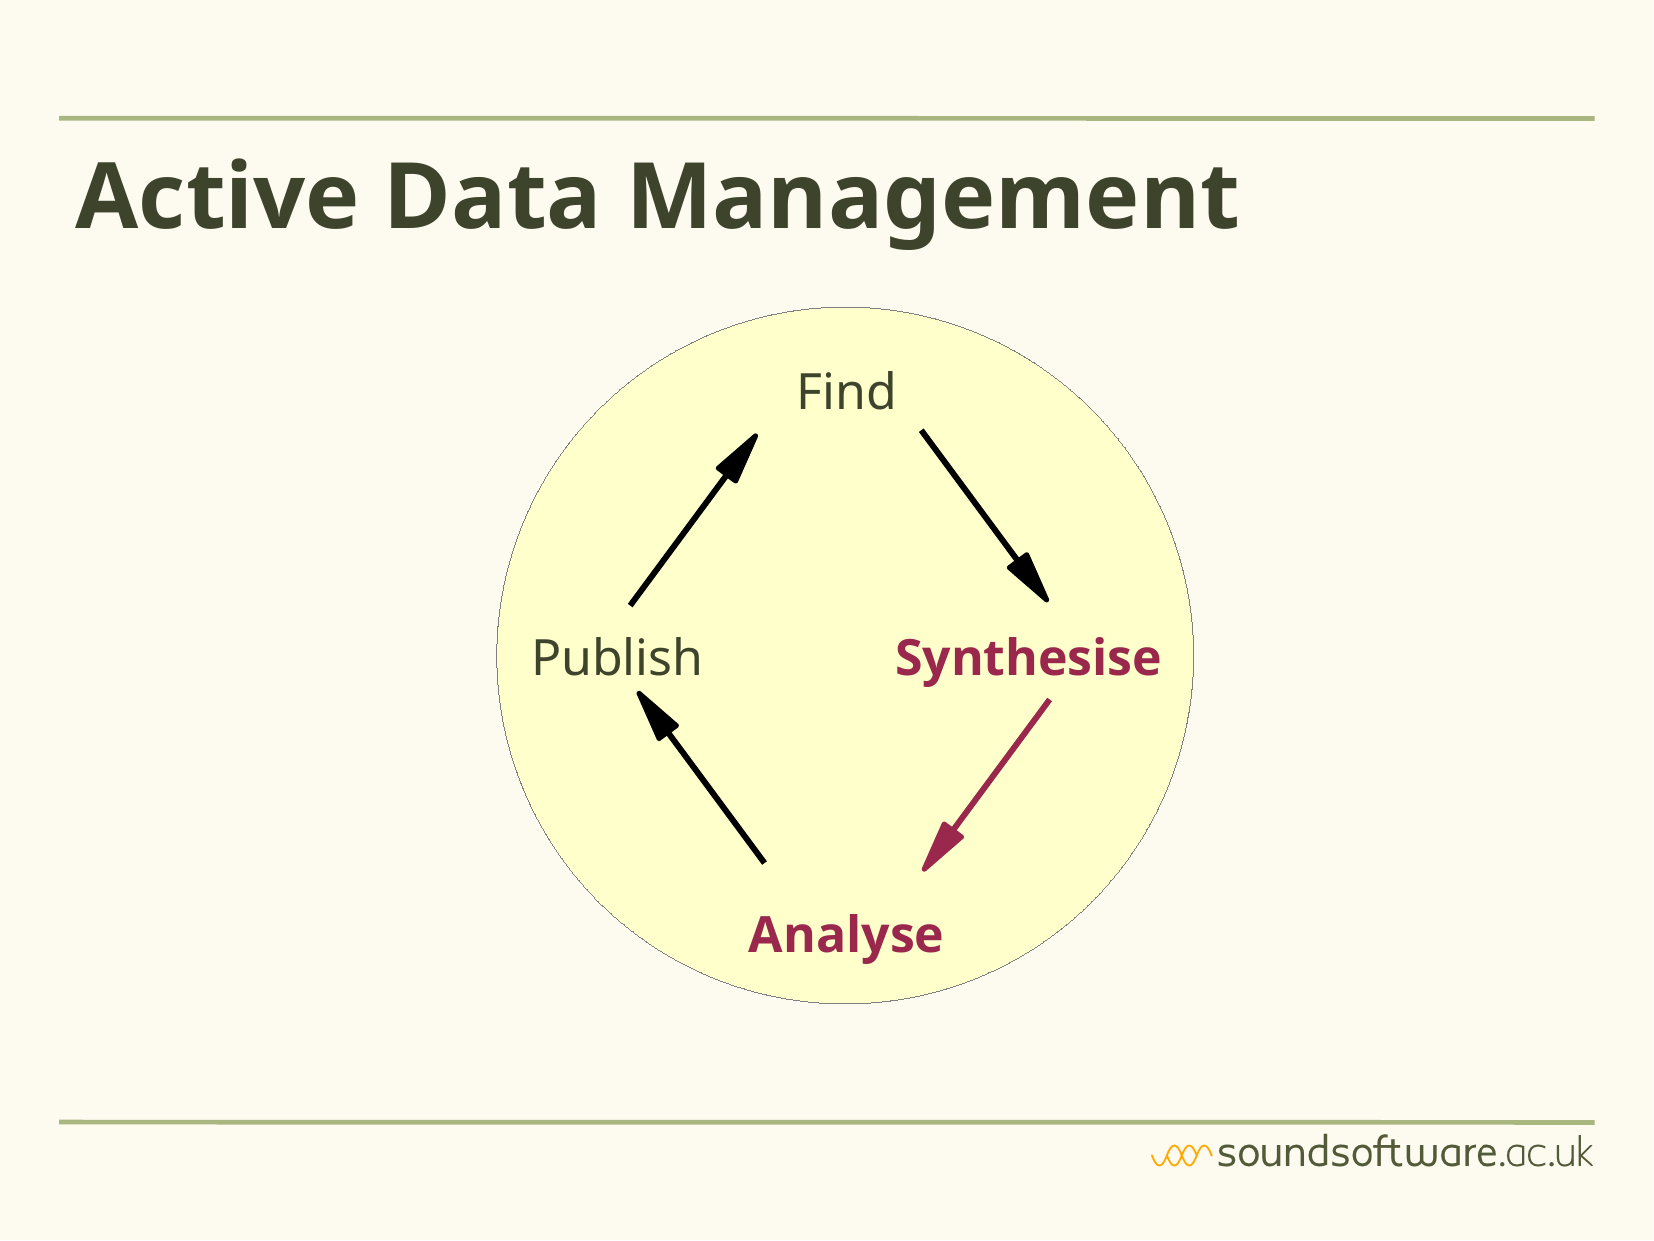

# Active Data Management
Find
Publish
Synthesise
Analyse